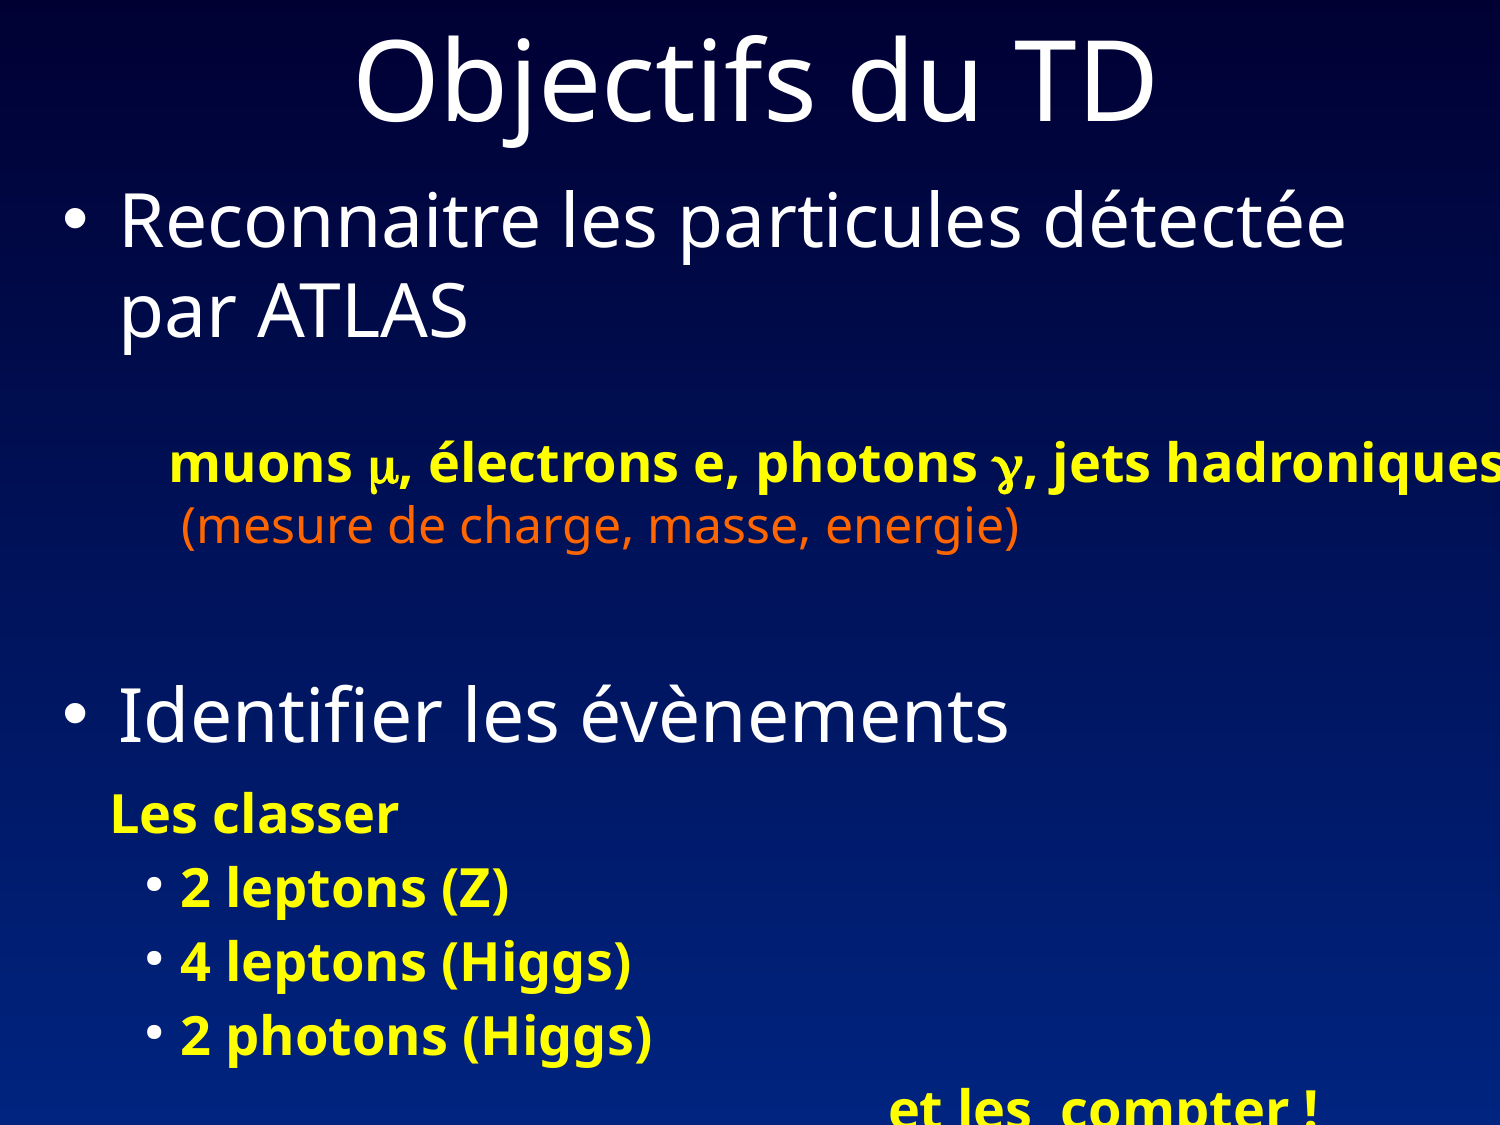

# Objectifs du TD
Reconnaitre les particules détectée par ATLAS
Identifier les évènements
muons m, électrons e, photons g, jets hadroniques
 (mesure de charge, masse, energie)
Les classer
2 leptons (Z)
4 leptons (Higgs)
2 photons (Higgs)
 et les compter !